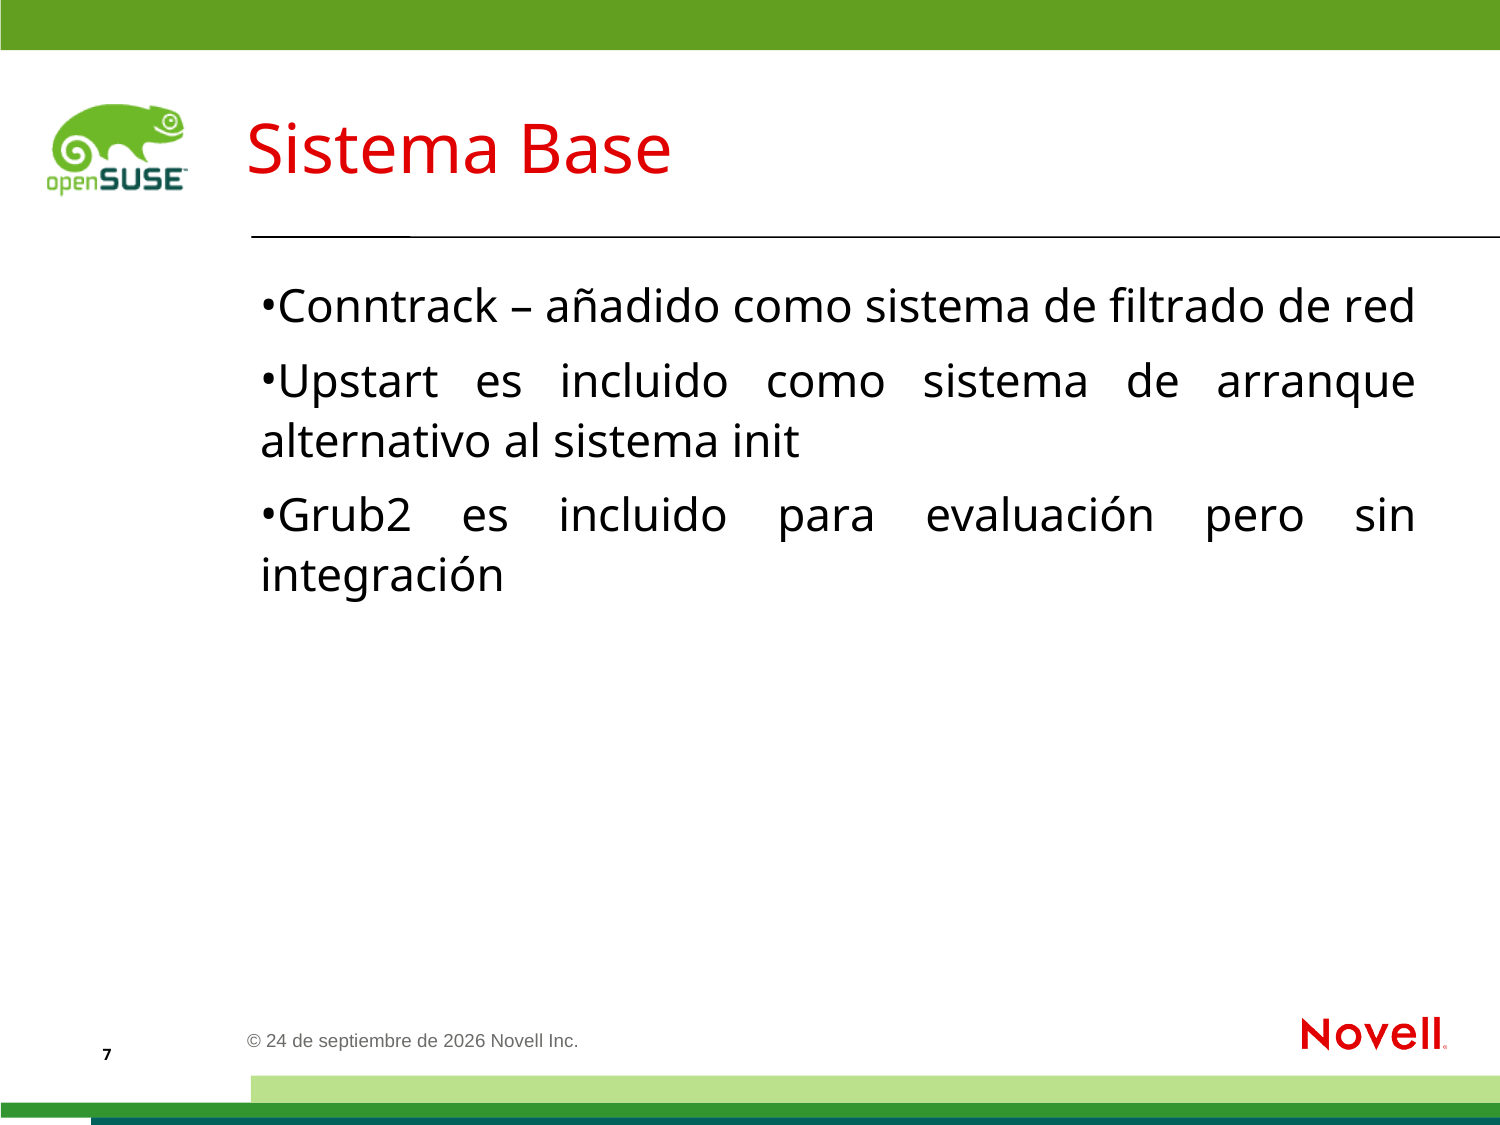

# Sistema Base
Conntrack – añadido como sistema de filtrado de red
Upstart es incluido como sistema de arranque alternativo al sistema init
Grub2 es incluido para evaluación pero sin integración